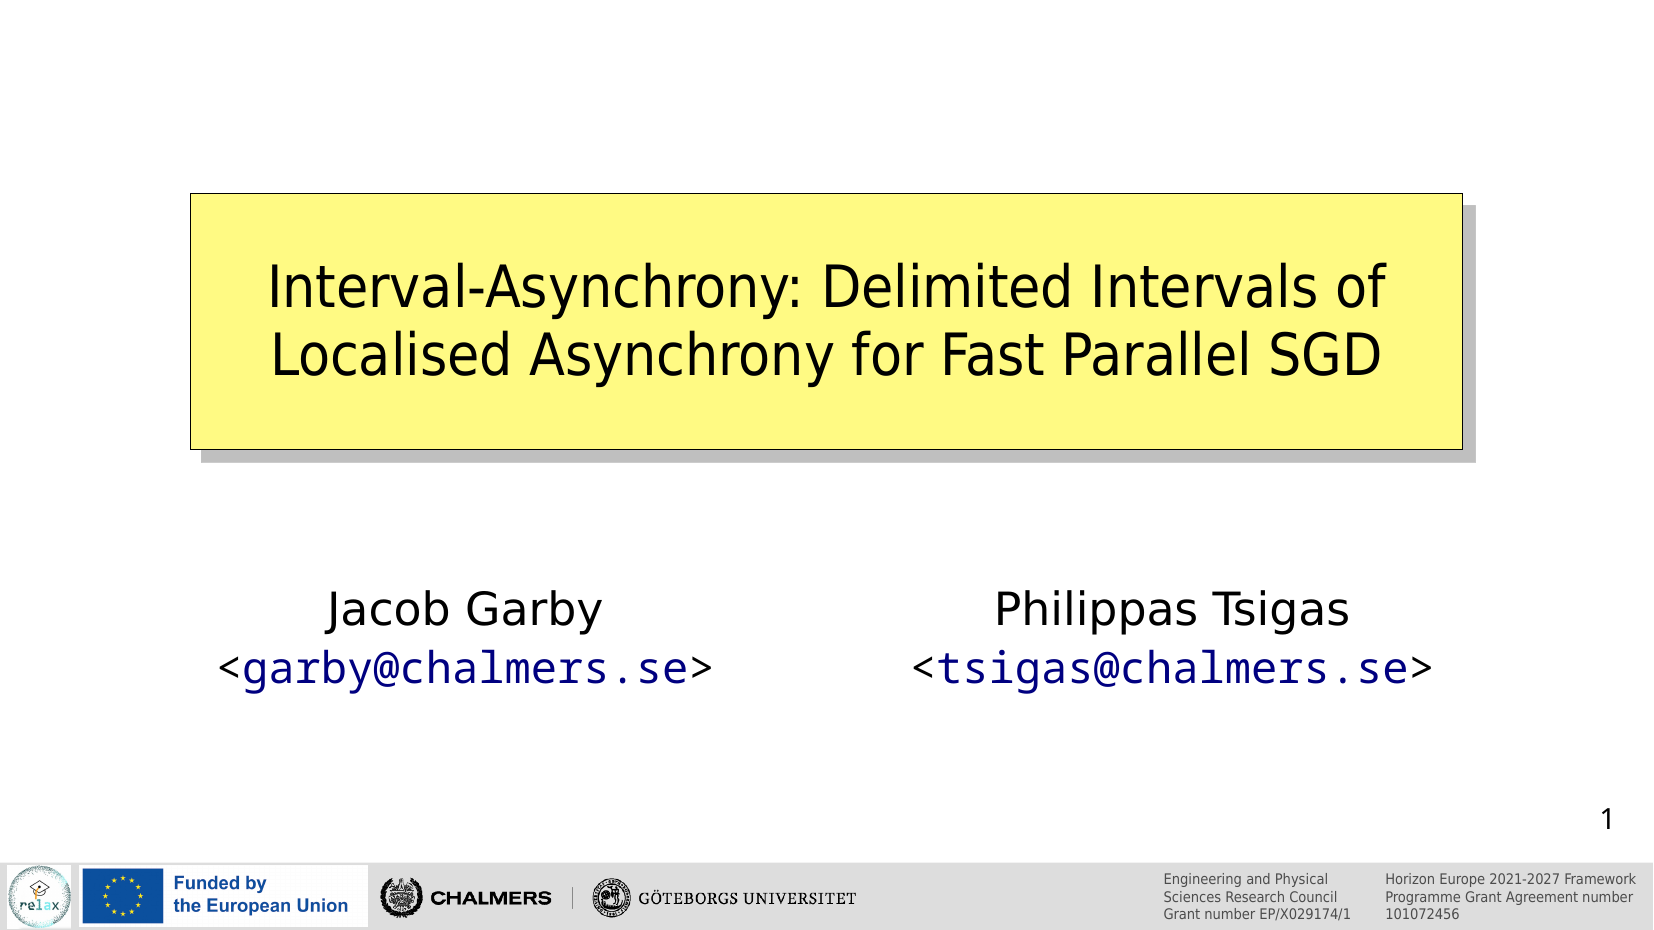

# Interval-Asynchrony: Delimited Intervals of Localised Asynchrony for Fast Parallel SGD
Jacob Garby
<garby@chalmers.se>
Philippas Tsigas
<tsigas@chalmers.se>
1